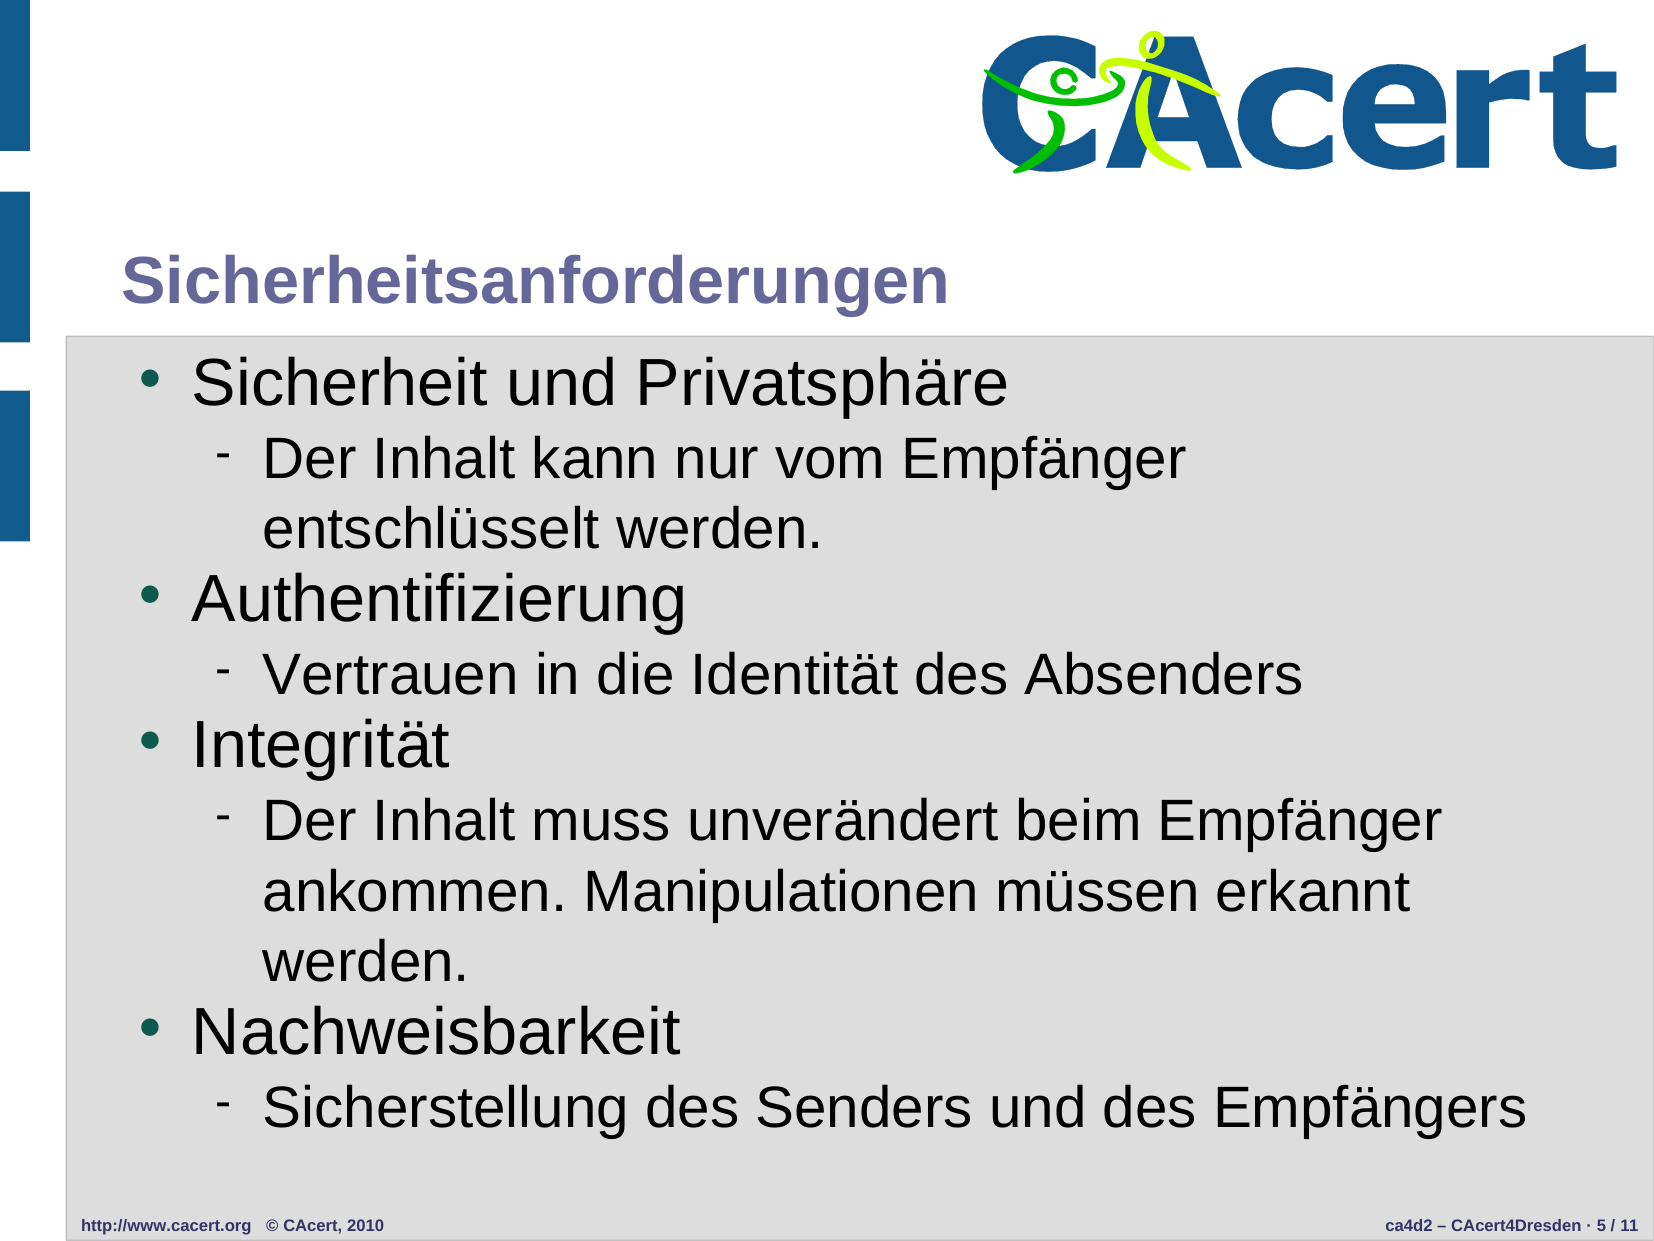

# Sicherheitsanforderungen
Sicherheit und Privatsphäre
Der Inhalt kann nur vom Empfänger entschlüsselt werden.
Authentifizierung
Vertrauen in die Identität des Absenders
Integrität
Der Inhalt muss unverändert beim Empfänger ankommen. Manipulationen müssen erkannt werden.
Nachweisbarkeit
Sicherstellung des Senders und des Empfängers